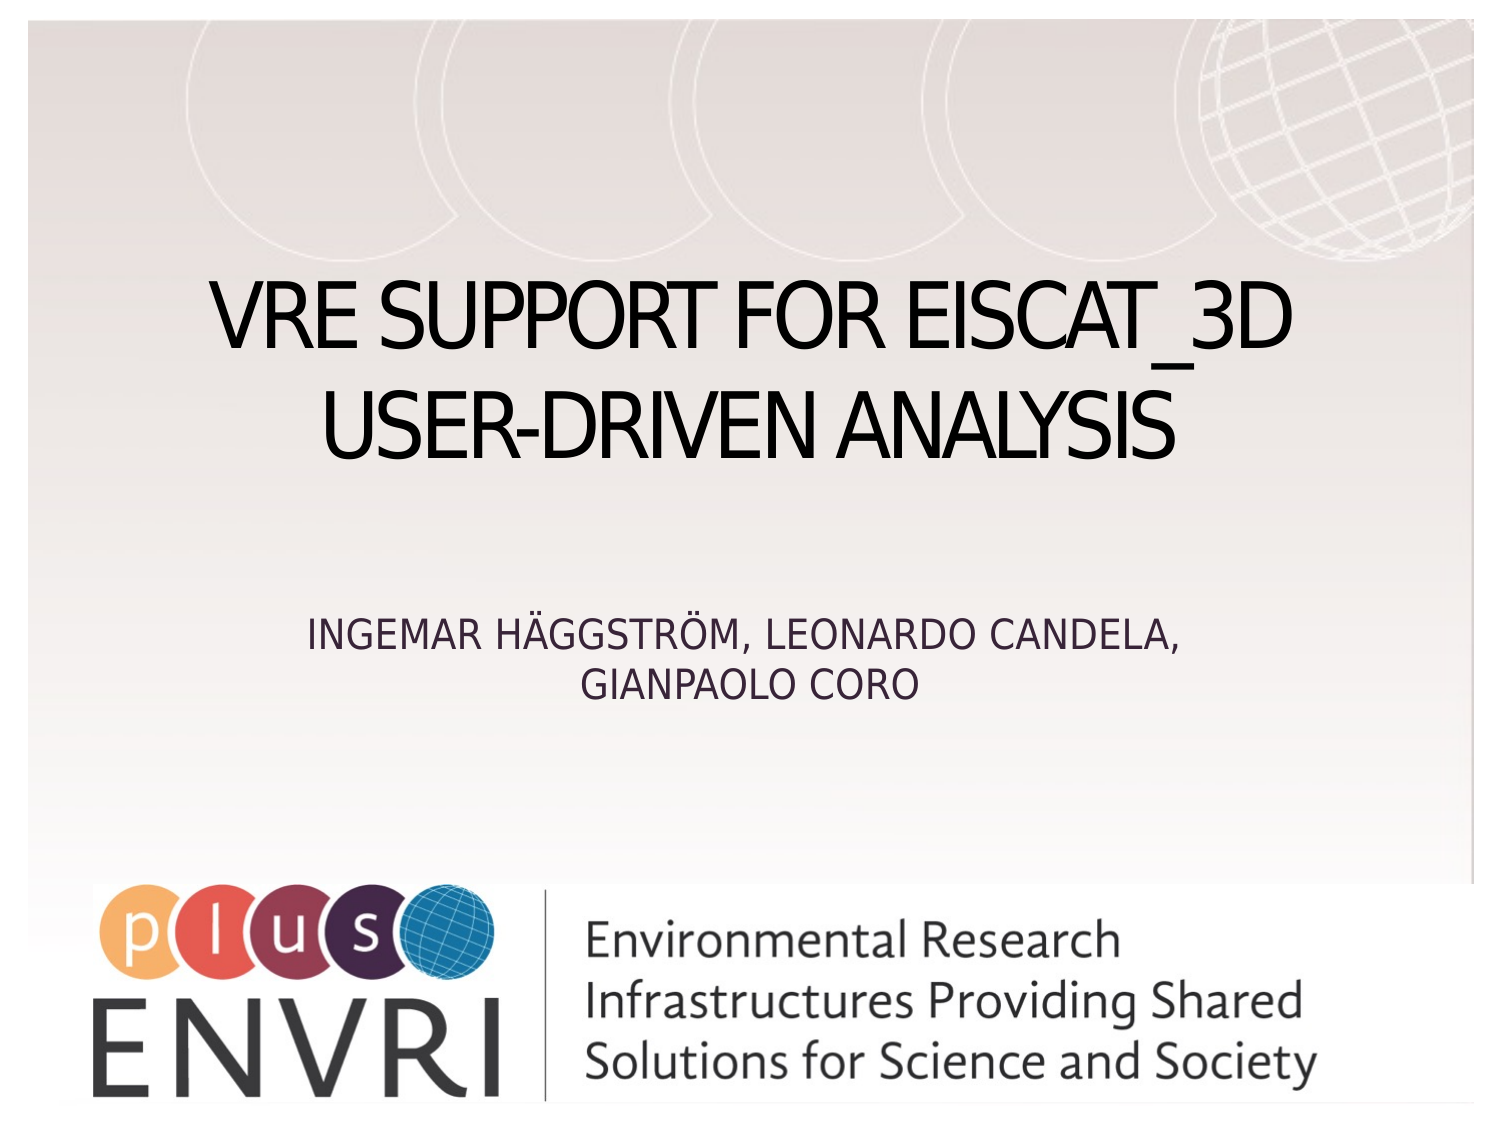

# VRE support for EISCAT_3D user-driven analysis
Ingemar Häggström, Leonardo Candela, Gianpaolo Coro